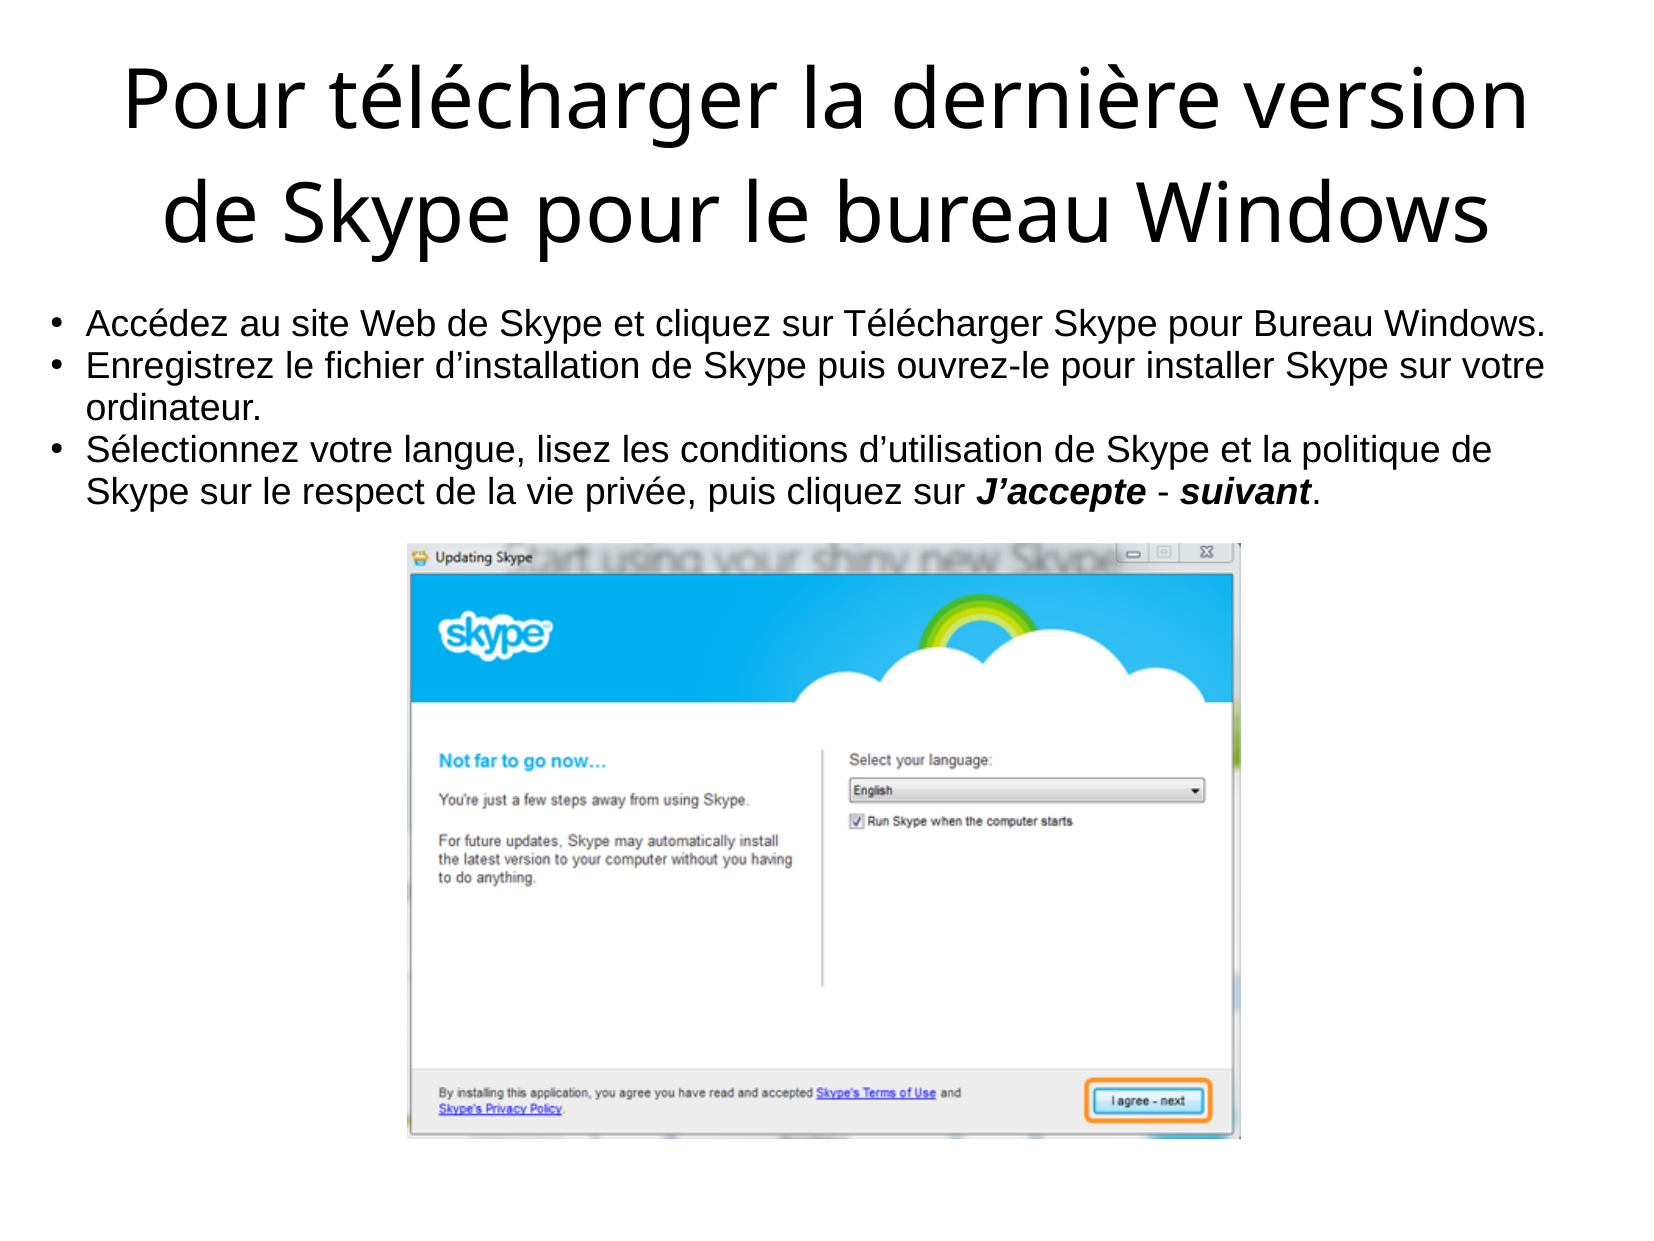

# Pour télécharger la dernière version de Skype pour le bureau Windows
Accédez au site Web de Skype et cliquez sur Télécharger Skype pour Bureau Windows.
Enregistrez le fichier d’installation de Skype puis ouvrez-le pour installer Skype sur votre ordinateur.
Sélectionnez votre langue, lisez les conditions d’utilisation de Skype et la politique de Skype sur le respect de la vie privée, puis cliquez sur J’accepte - suivant.